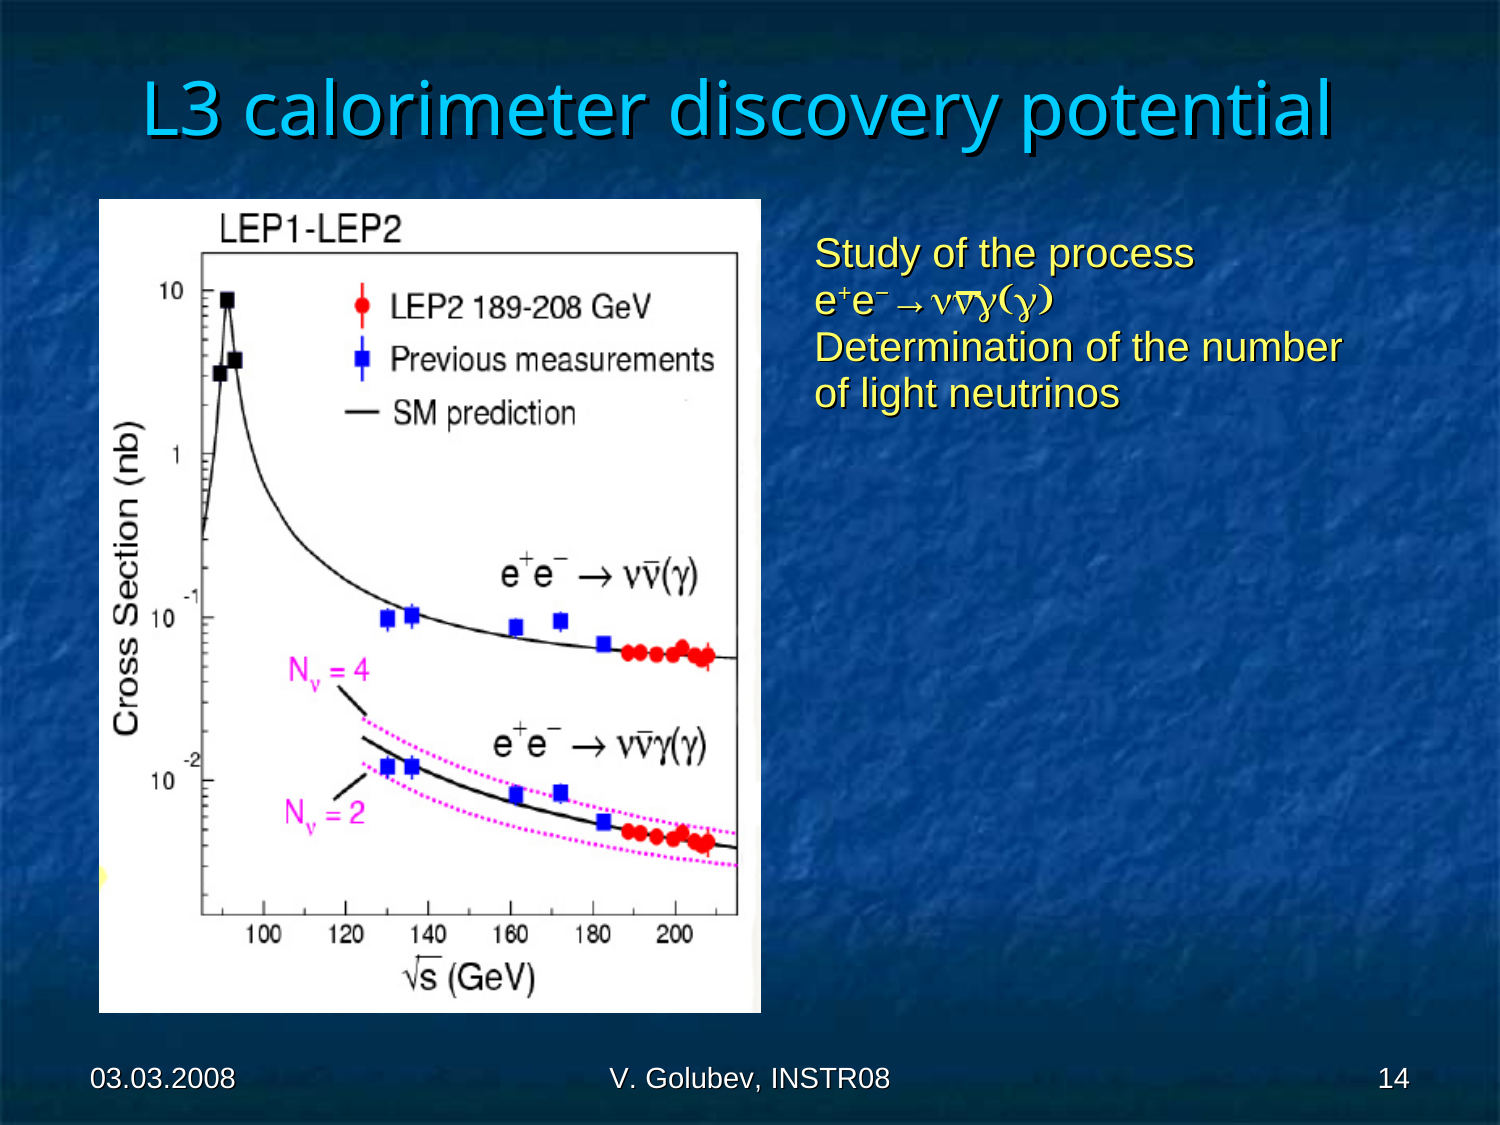

# L3 calorimeter discovery potential
Study of the process
e+e−→
Determination of the number
of light neutrinos
03.03.2008
V. Golubev, INSTR08
14